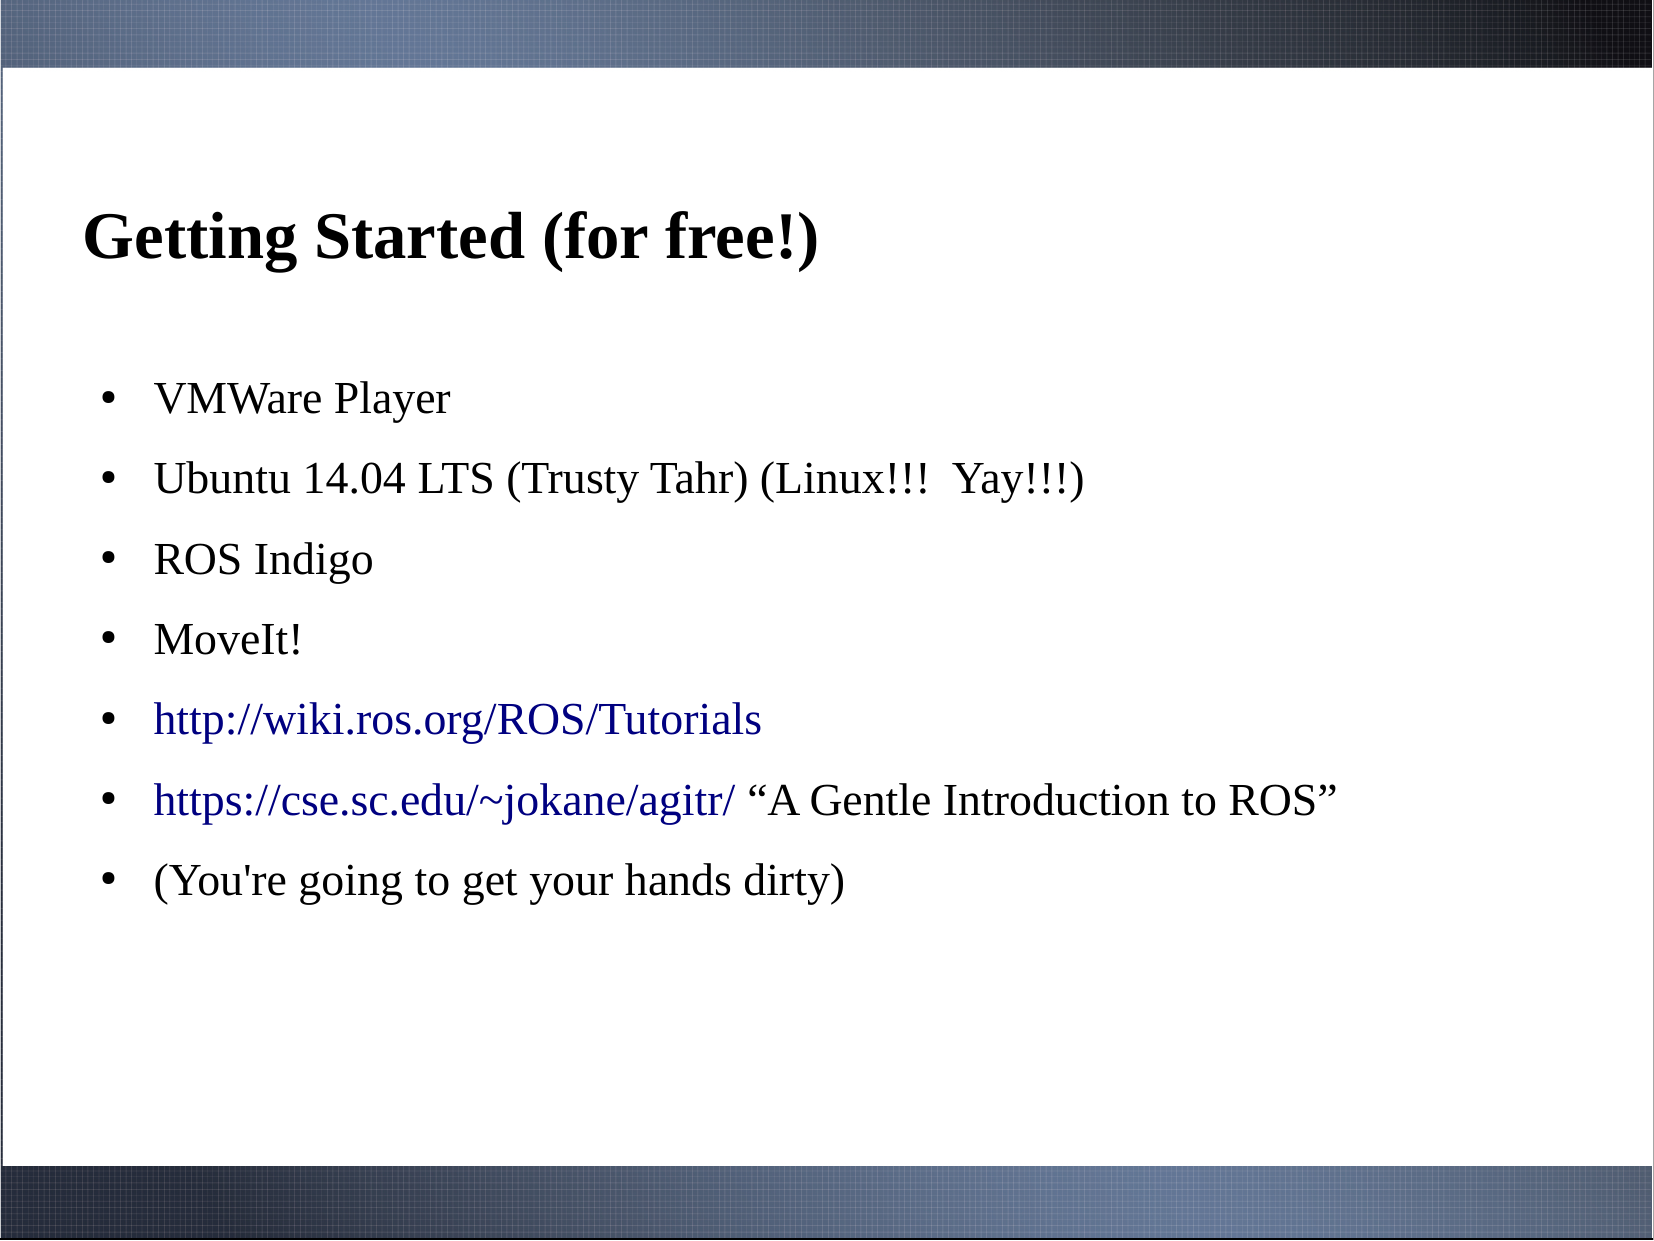

# Getting Started (for free!)
VMWare Player
Ubuntu 14.04 LTS (Trusty Tahr) (Linux!!! Yay!!!)
ROS Indigo
MoveIt!
http://wiki.ros.org/ROS/Tutorials
https://cse.sc.edu/~jokane/agitr/ “A Gentle Introduction to ROS”
(You're going to get your hands dirty)